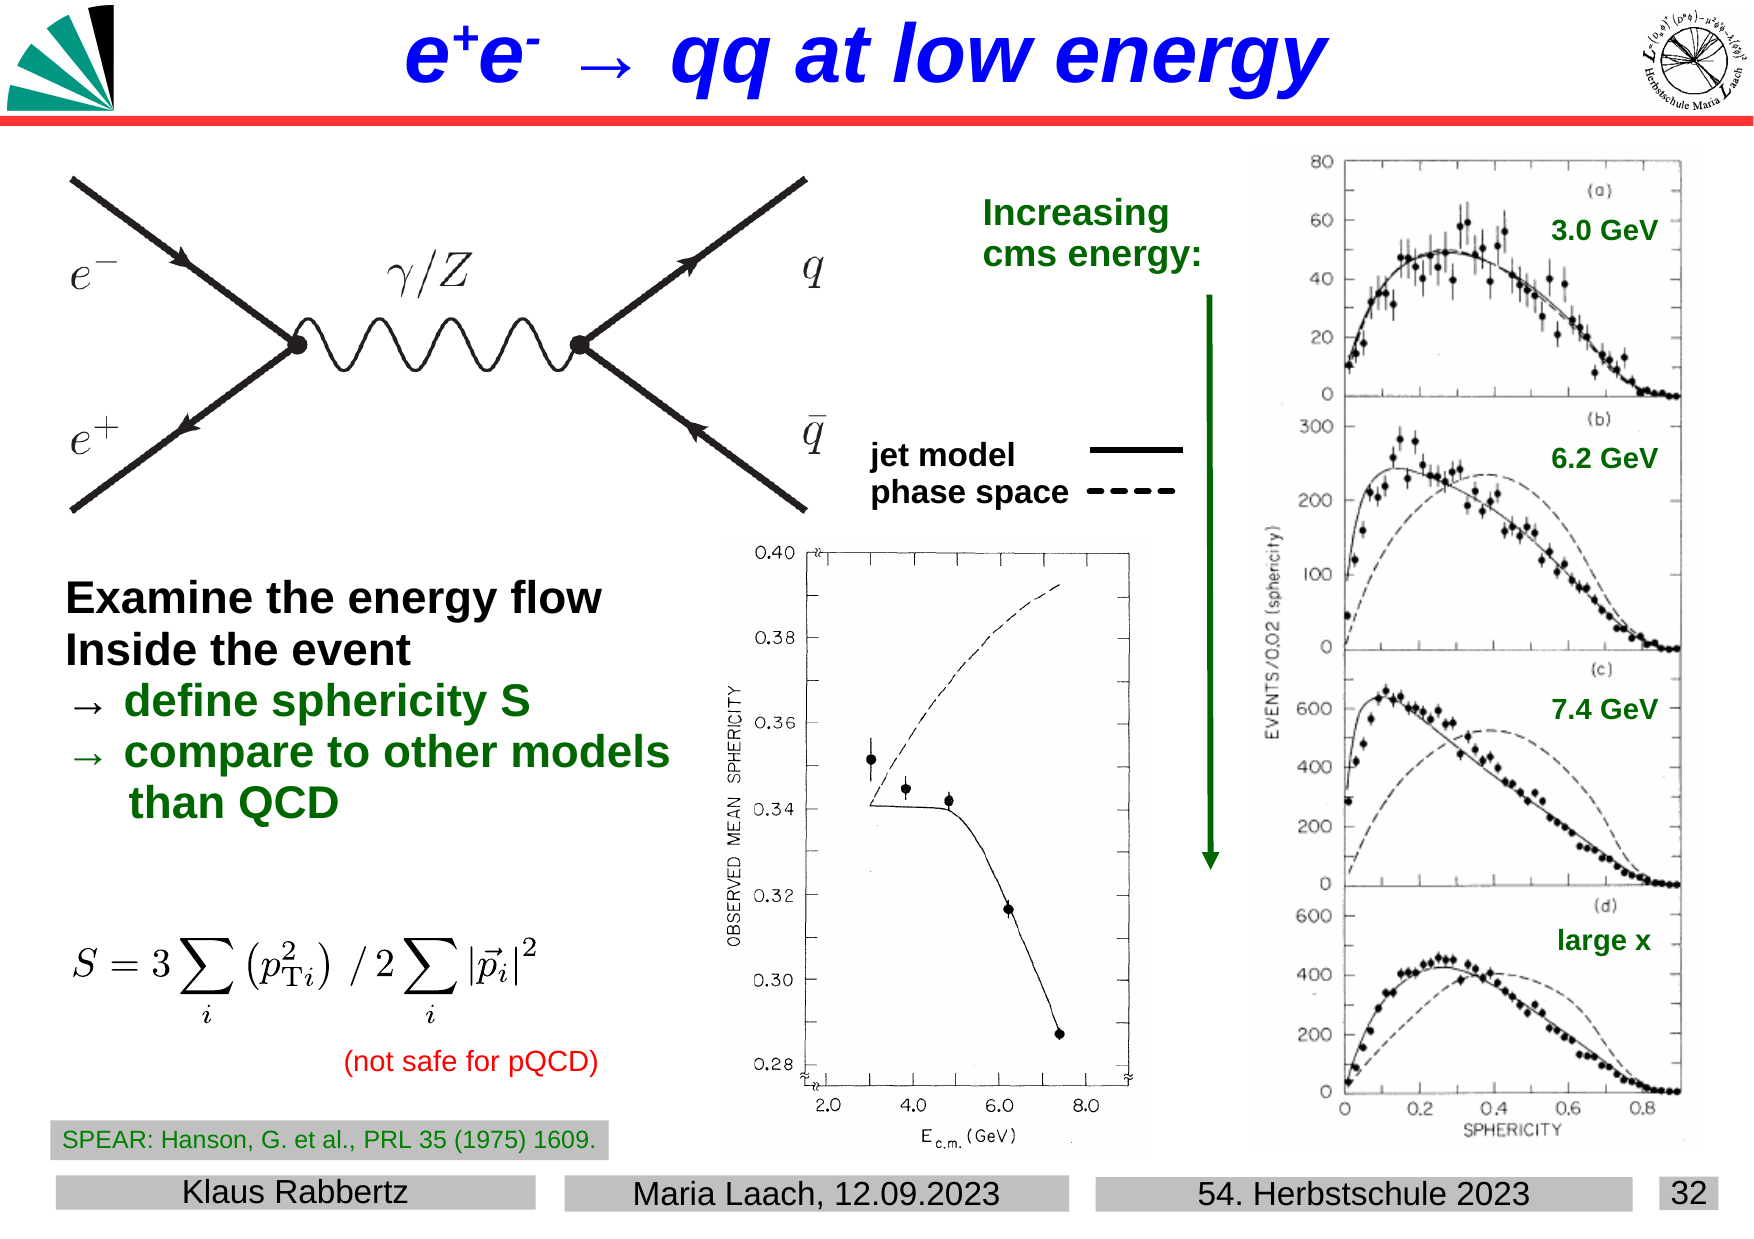

# e+e- → qq at low energy
Increasing
cms energy:
3.0 GeV
jet model
phase space
6.2 GeV
Examine the energy flow
Inside the event
→ define sphericity S
→ compare to other models
 than QCD
7.4 GeV
large x
(not safe for pQCD)
SPEAR: Hanson, G. et al., PRL 35 (1975) 1609.